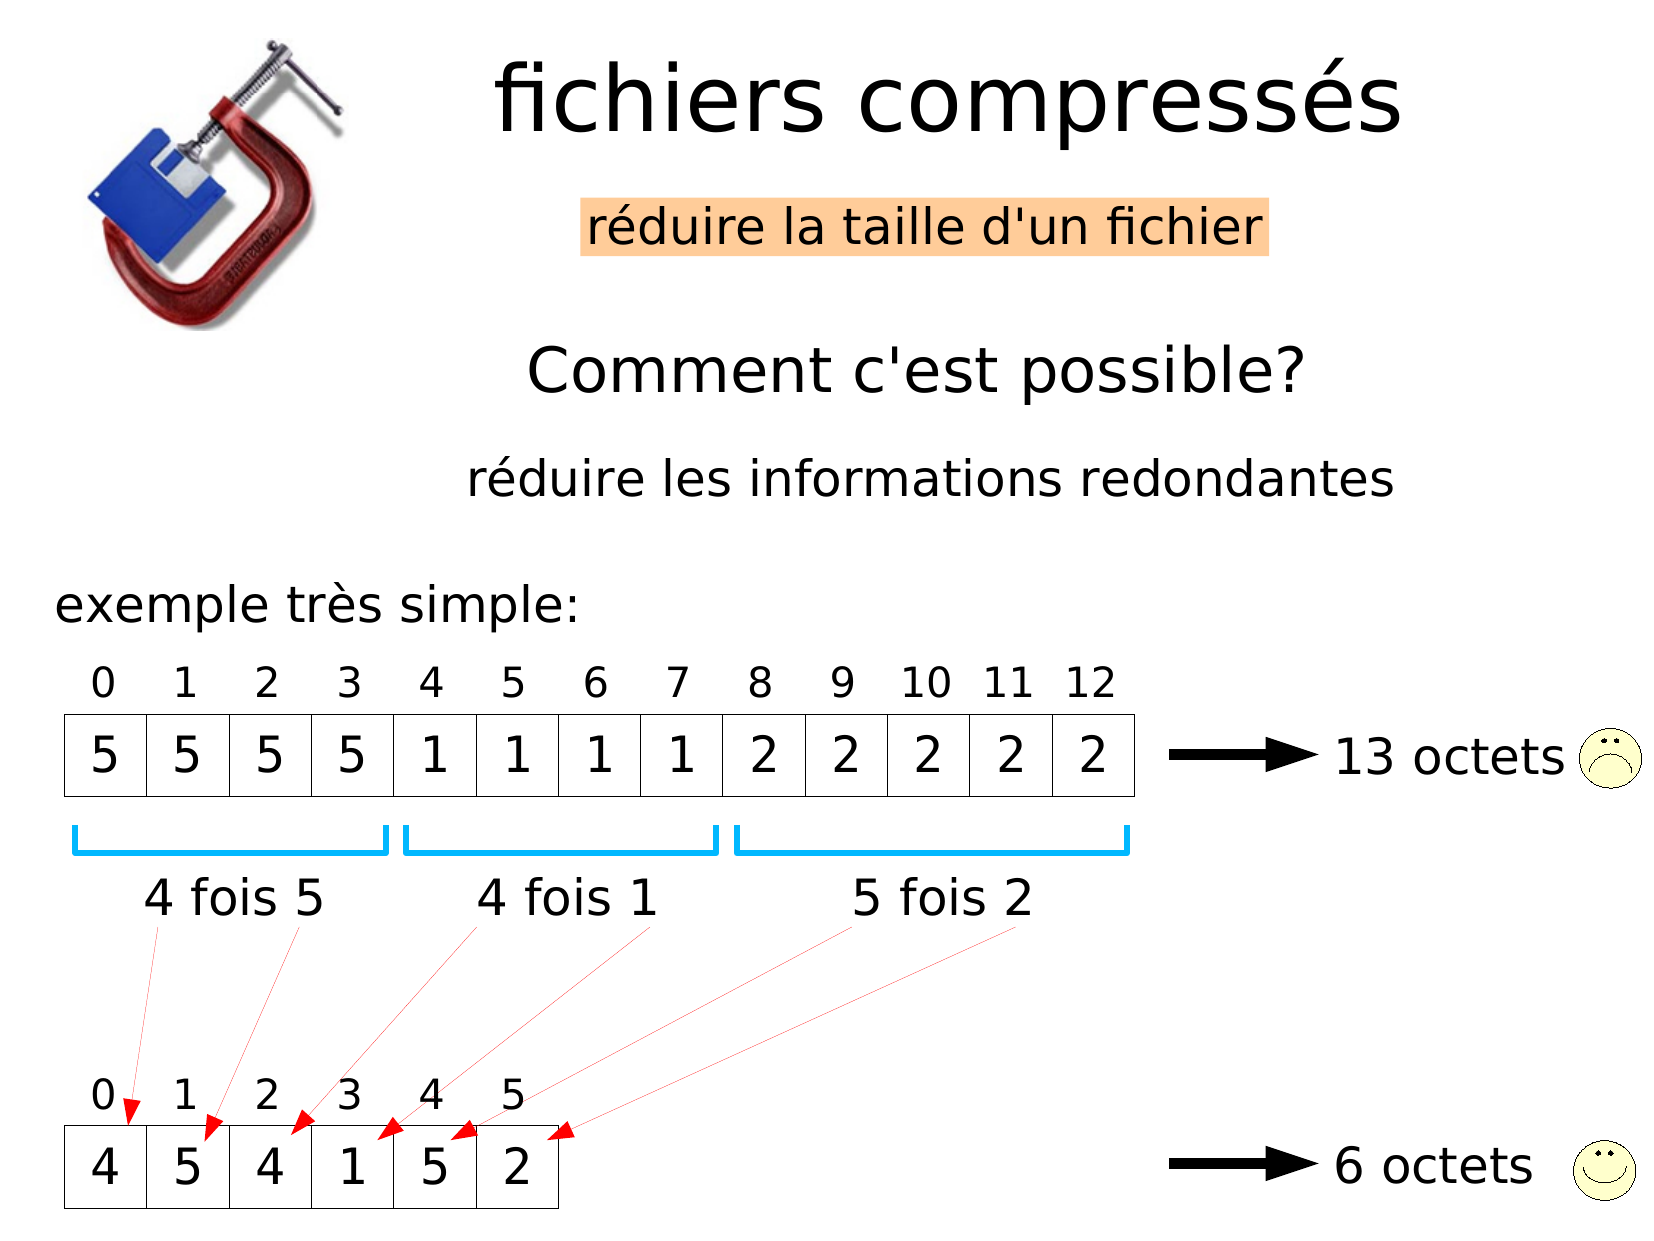

# fichiers compressés
réduire la taille d'un fichier
Comment c'est possible?
réduire les informations redondantes
exemple très simple:
0
1
2
3
4
5
6
7
8
9
10
11
12
5
5
1
1
1
2
2
2
2
2
2
5
5
1
2
13 octets
4 fois 5
4 fois 1
5 fois 2
0
1
2
3
4
5
4
4
5
5
1
2
6 octets